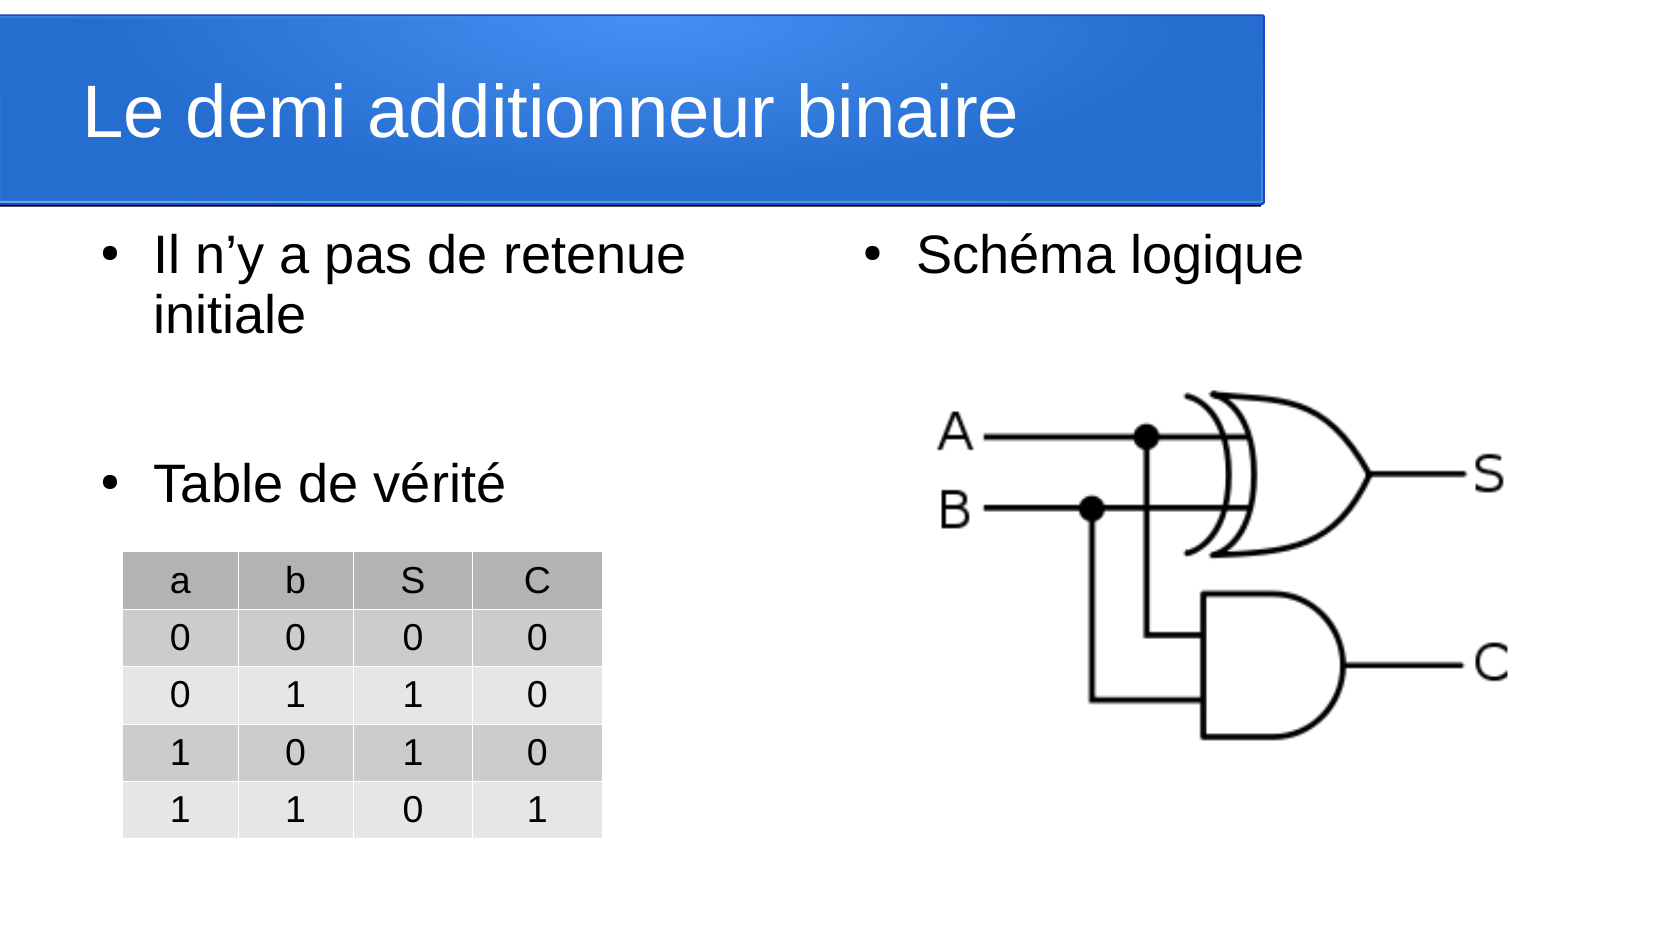

# Le demi additionneur binaire
Il n’y a pas de retenue initiale
Table de vérité
Schéma logique
| a | b | S | C |
| --- | --- | --- | --- |
| 0 | 0 | 0 | 0 |
| 0 | 1 | 1 | 0 |
| 1 | 0 | 1 | 0 |
| 1 | 1 | 0 | 1 |